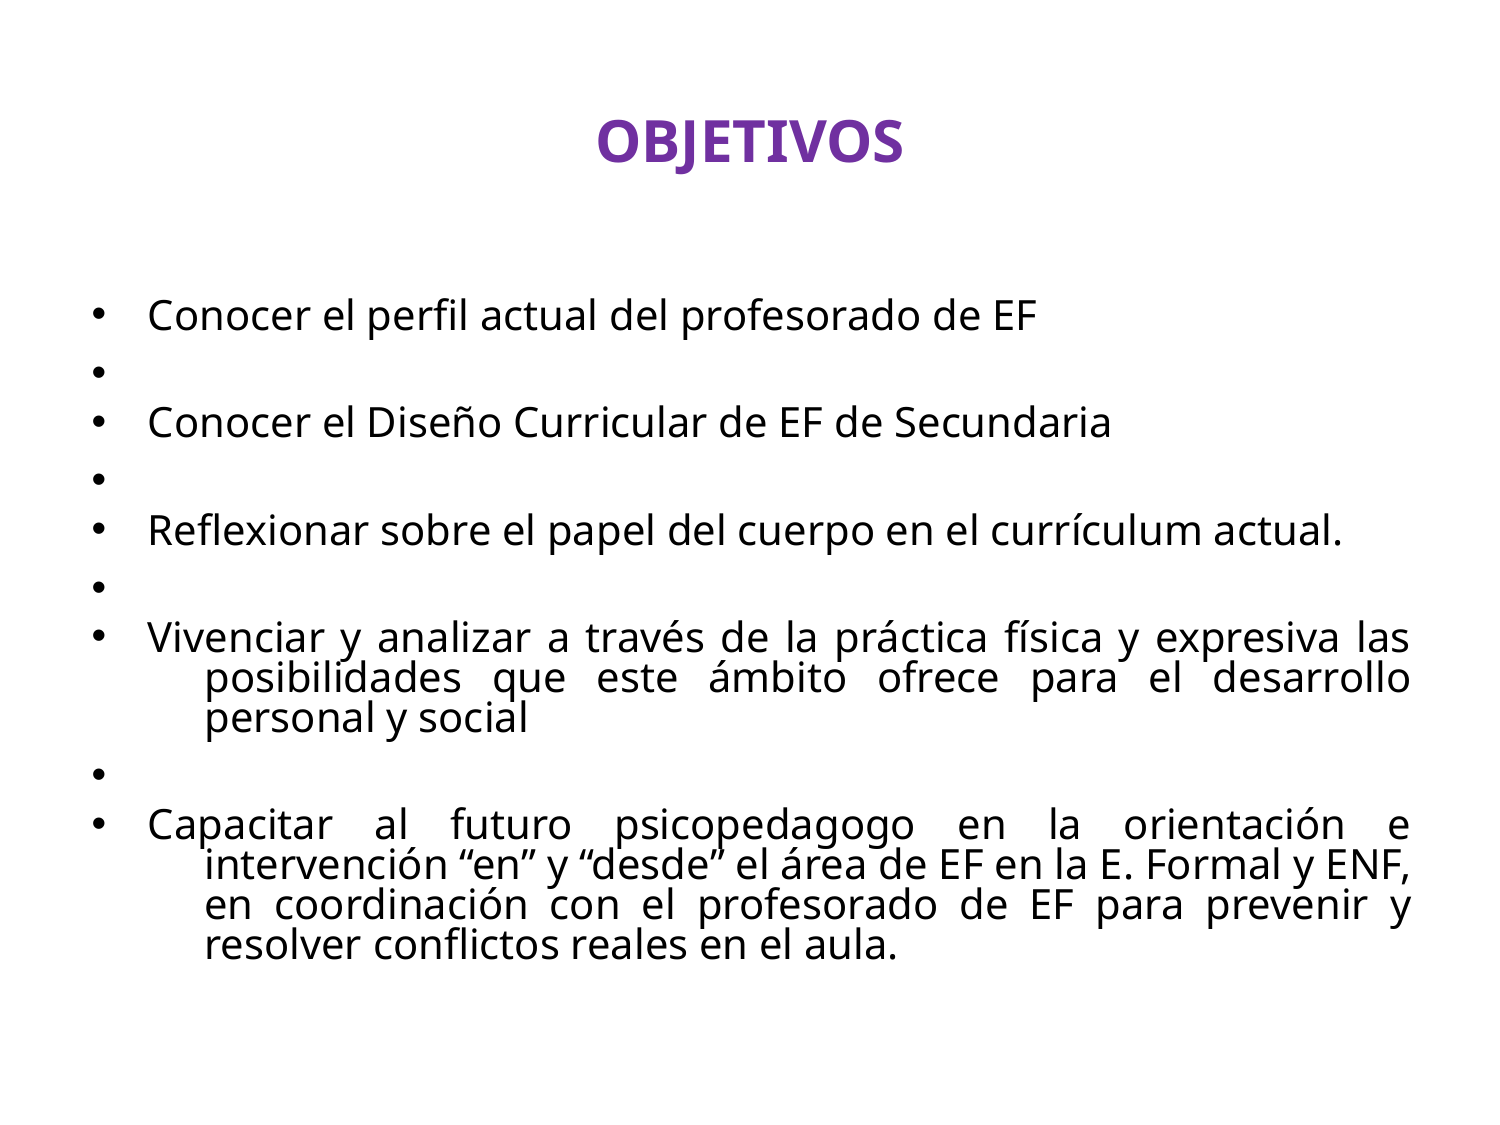

# OBJETIVOS
Conocer el perfil actual del profesorado de EF
Conocer el Diseño Curricular de EF de Secundaria
Reflexionar sobre el papel del cuerpo en el currículum actual.
Vivenciar y analizar a través de la práctica física y expresiva las posibilidades que este ámbito ofrece para el desarrollo personal y social
Capacitar al futuro psicopedagogo en la orientación e intervención “en” y “desde” el área de EF en la E. Formal y ENF, en coordinación con el profesorado de EF para prevenir y resolver conflictos reales en el aula.